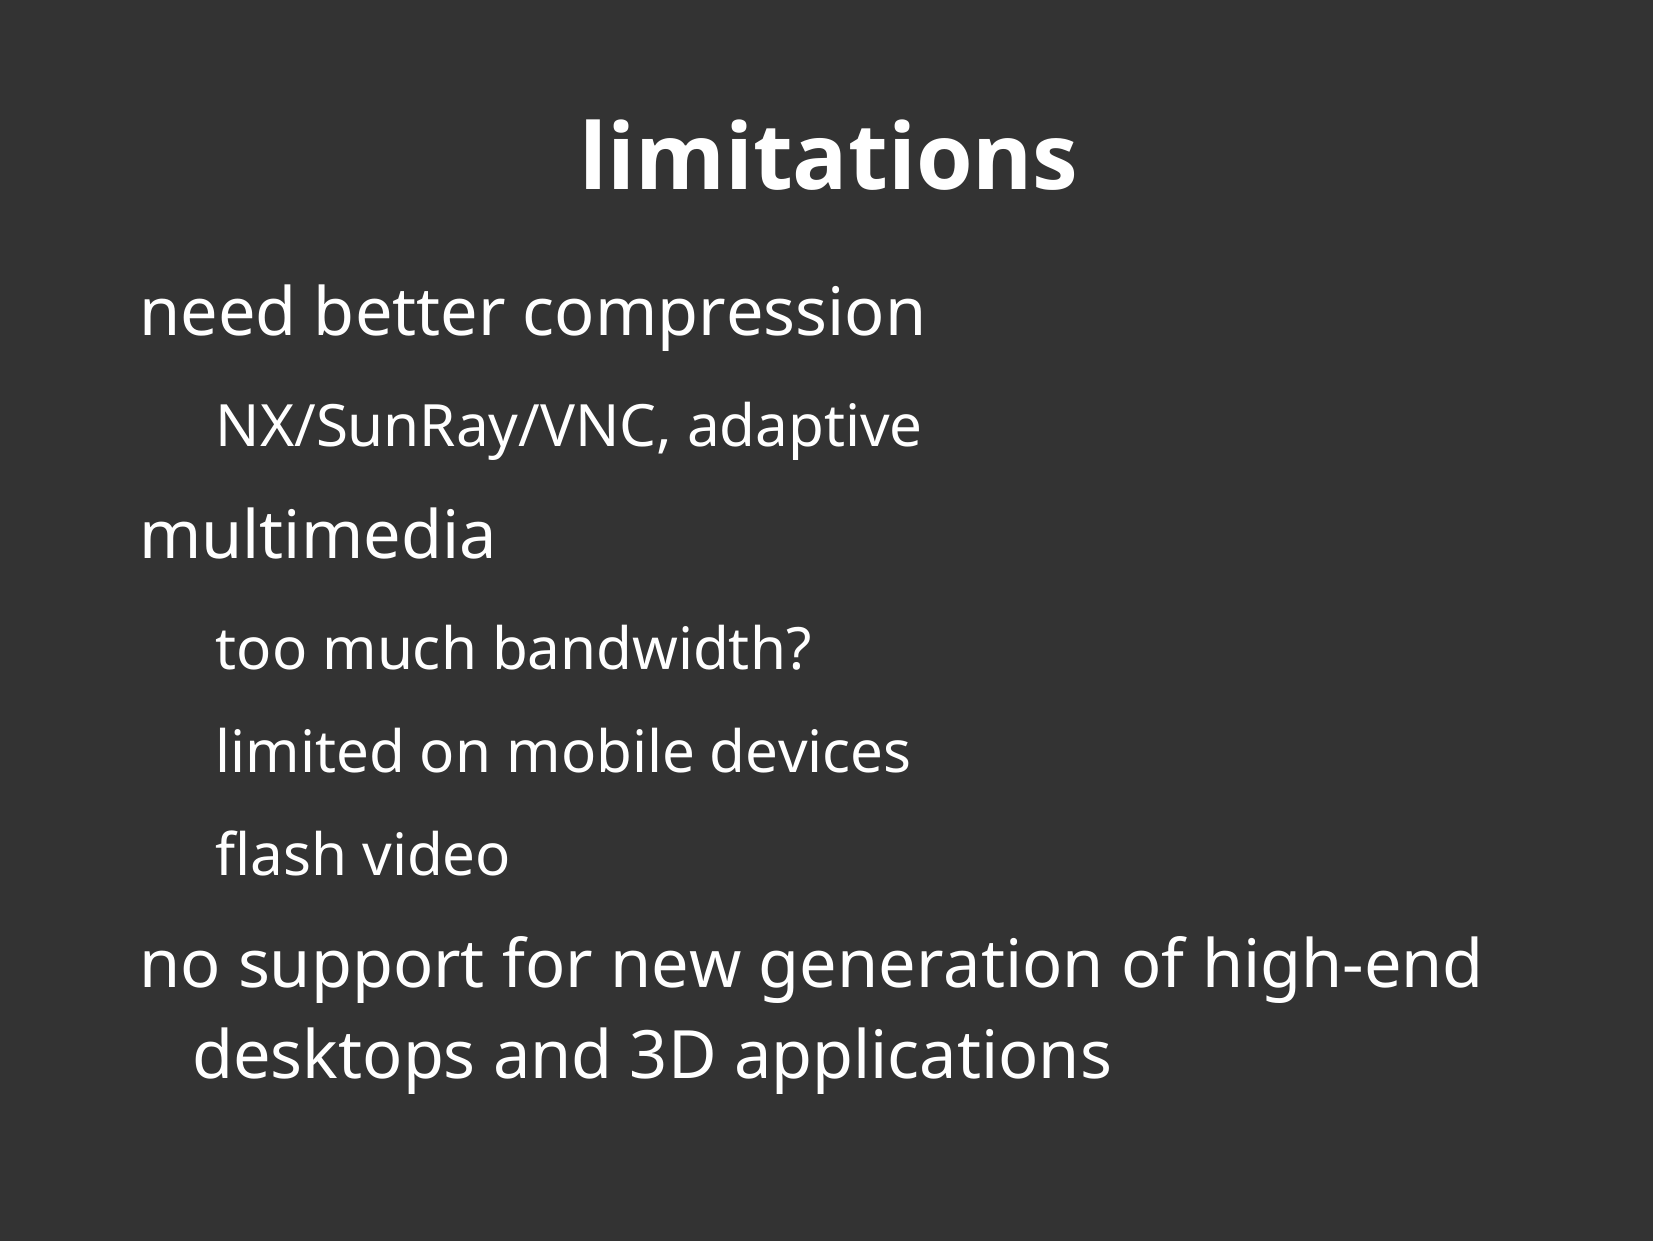

# limitations
need better compression
NX/SunRay/VNC, adaptive
multimedia
too much bandwidth?
limited on mobile devices
flash video
no support for new generation of high-end desktops and 3D applications